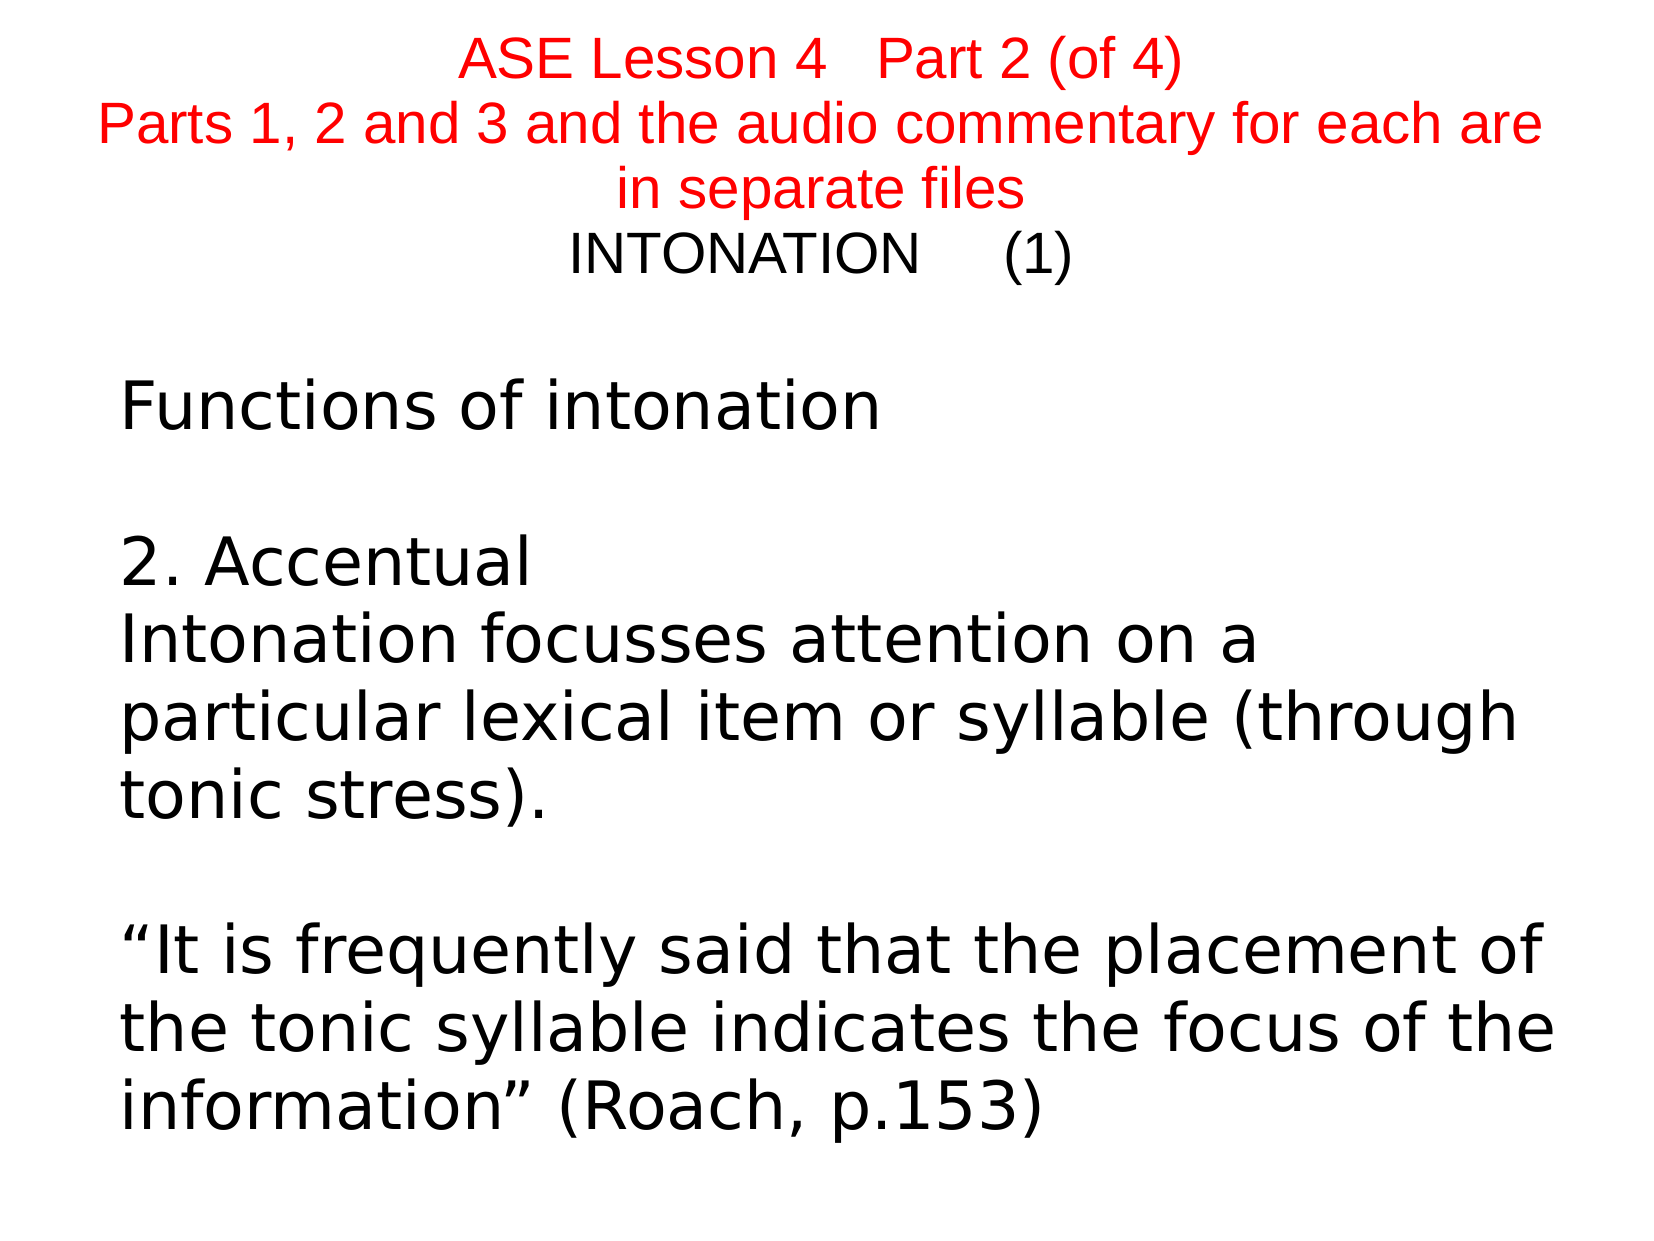

# ASE Lesson 4 Part 2 (of 4) Parts 1, 2 and 3 and the audio commentary for each are in separate files INTONATION (1)
Functions of intonation
2. Accentual
Intonation focusses attention on a particular lexical item or syllable (through tonic stress).
“It is frequently said that the placement of the tonic syllable indicates the focus of the information” (Roach, p.153)